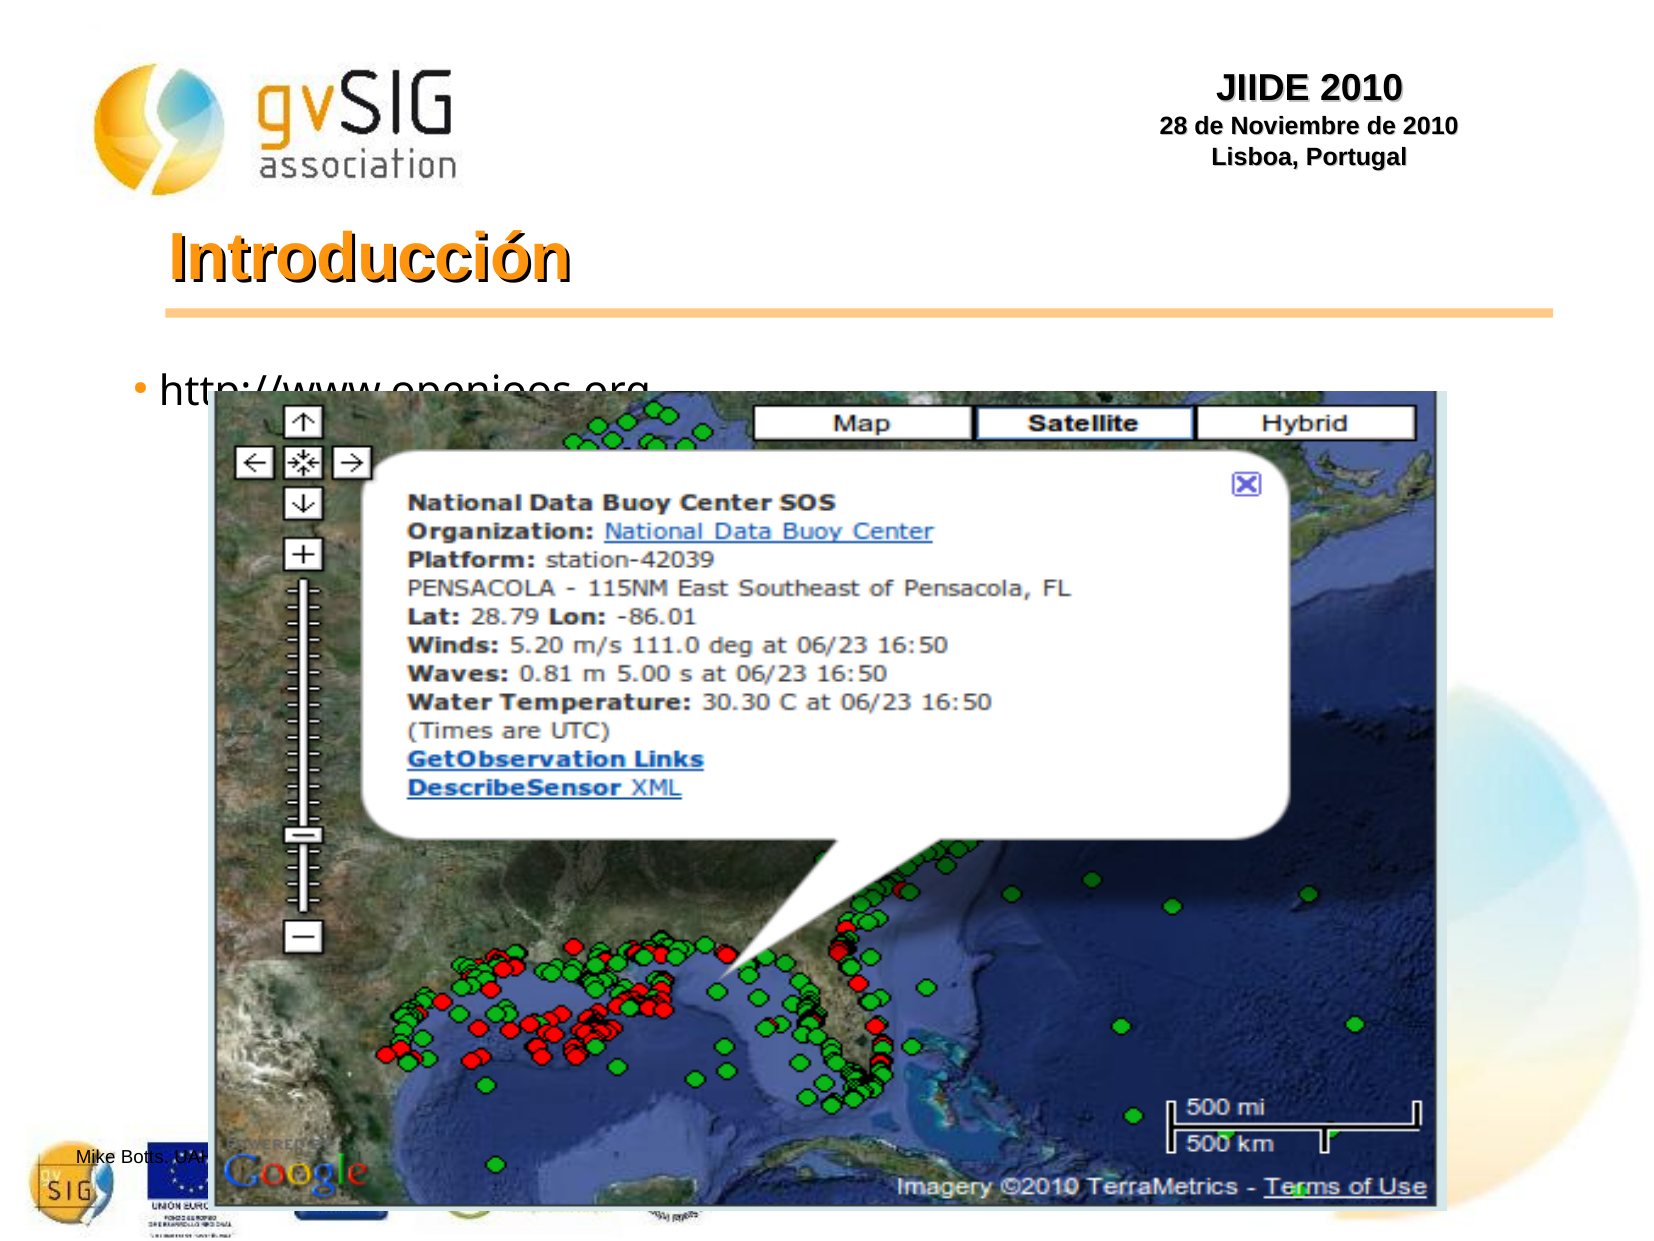

Introducción
 http://www.openioos.org
25/10/2006
Mike Botts. UAH 2006